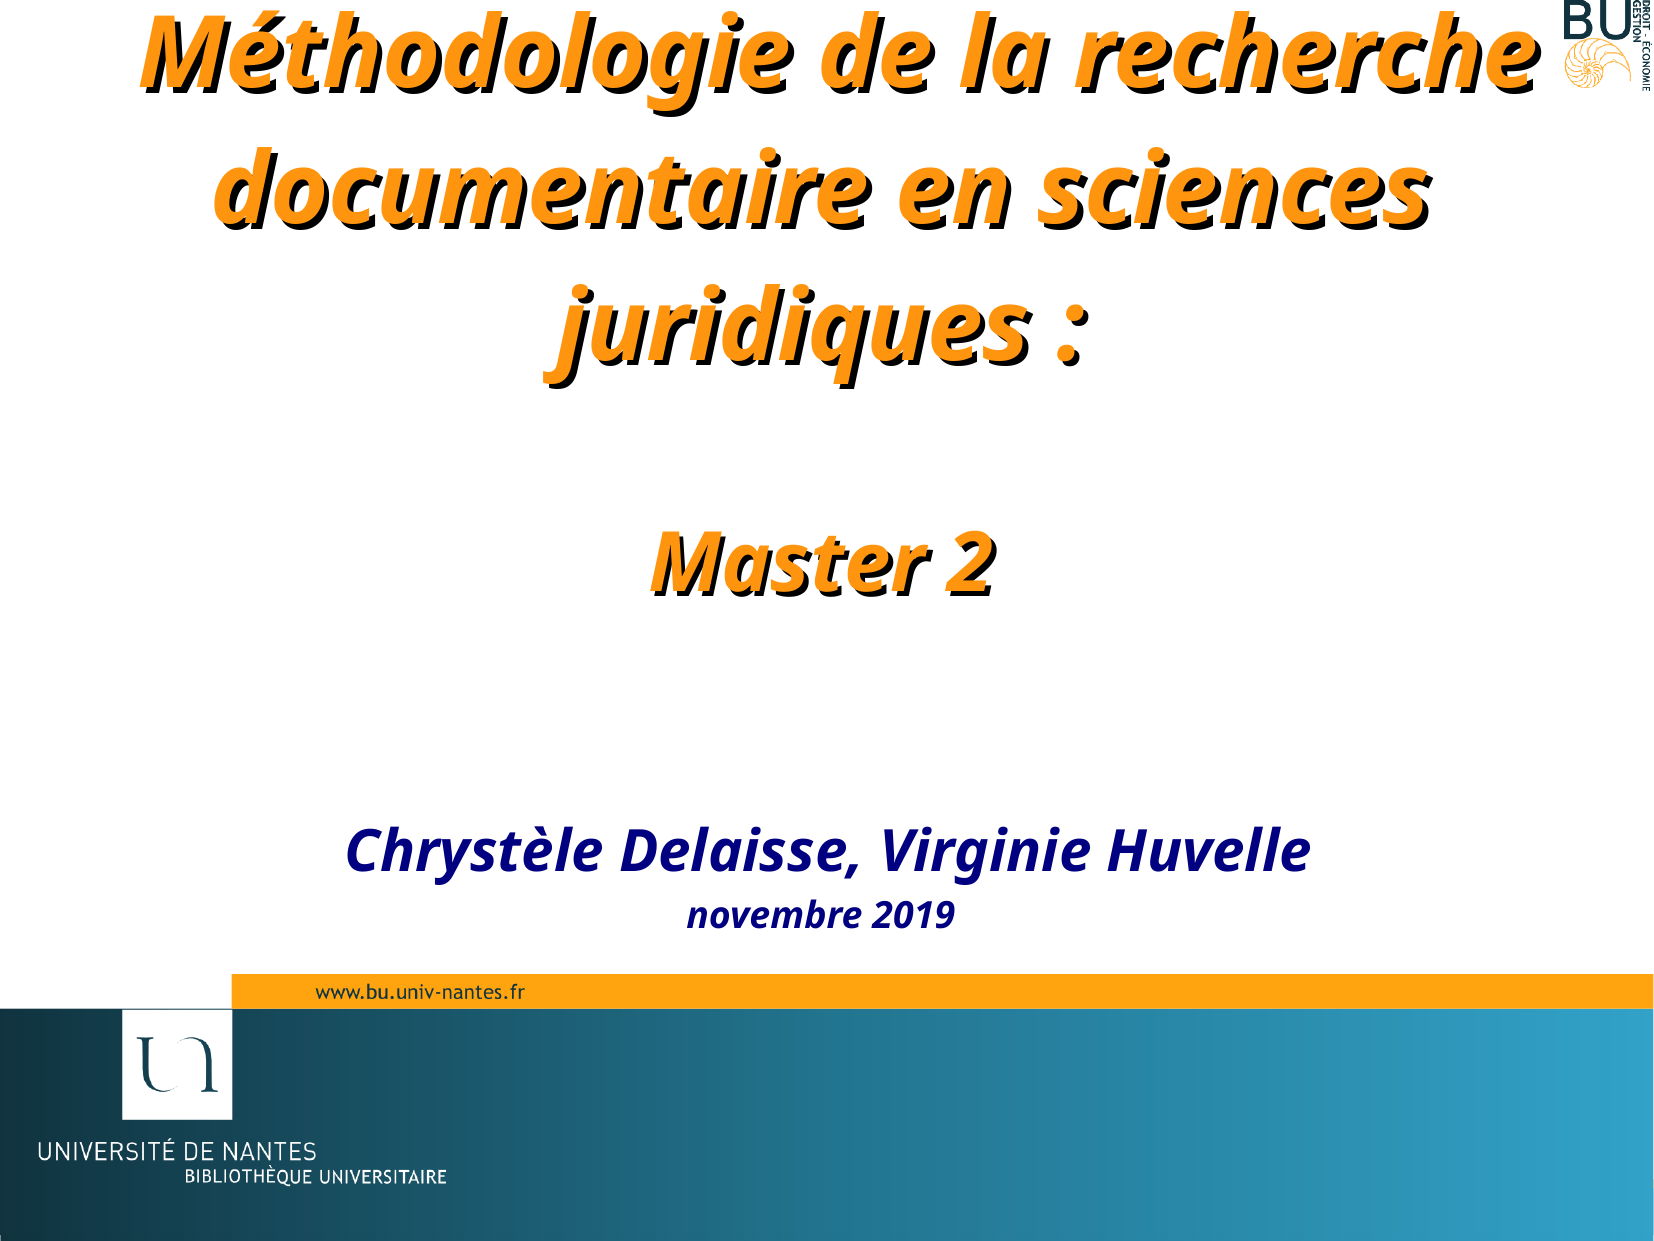

# Méthodologie de la recherche documentaire en sciences juridiques : Master 2 Chrystèle Delaisse, Virginie Huvelle novembre 2019
1